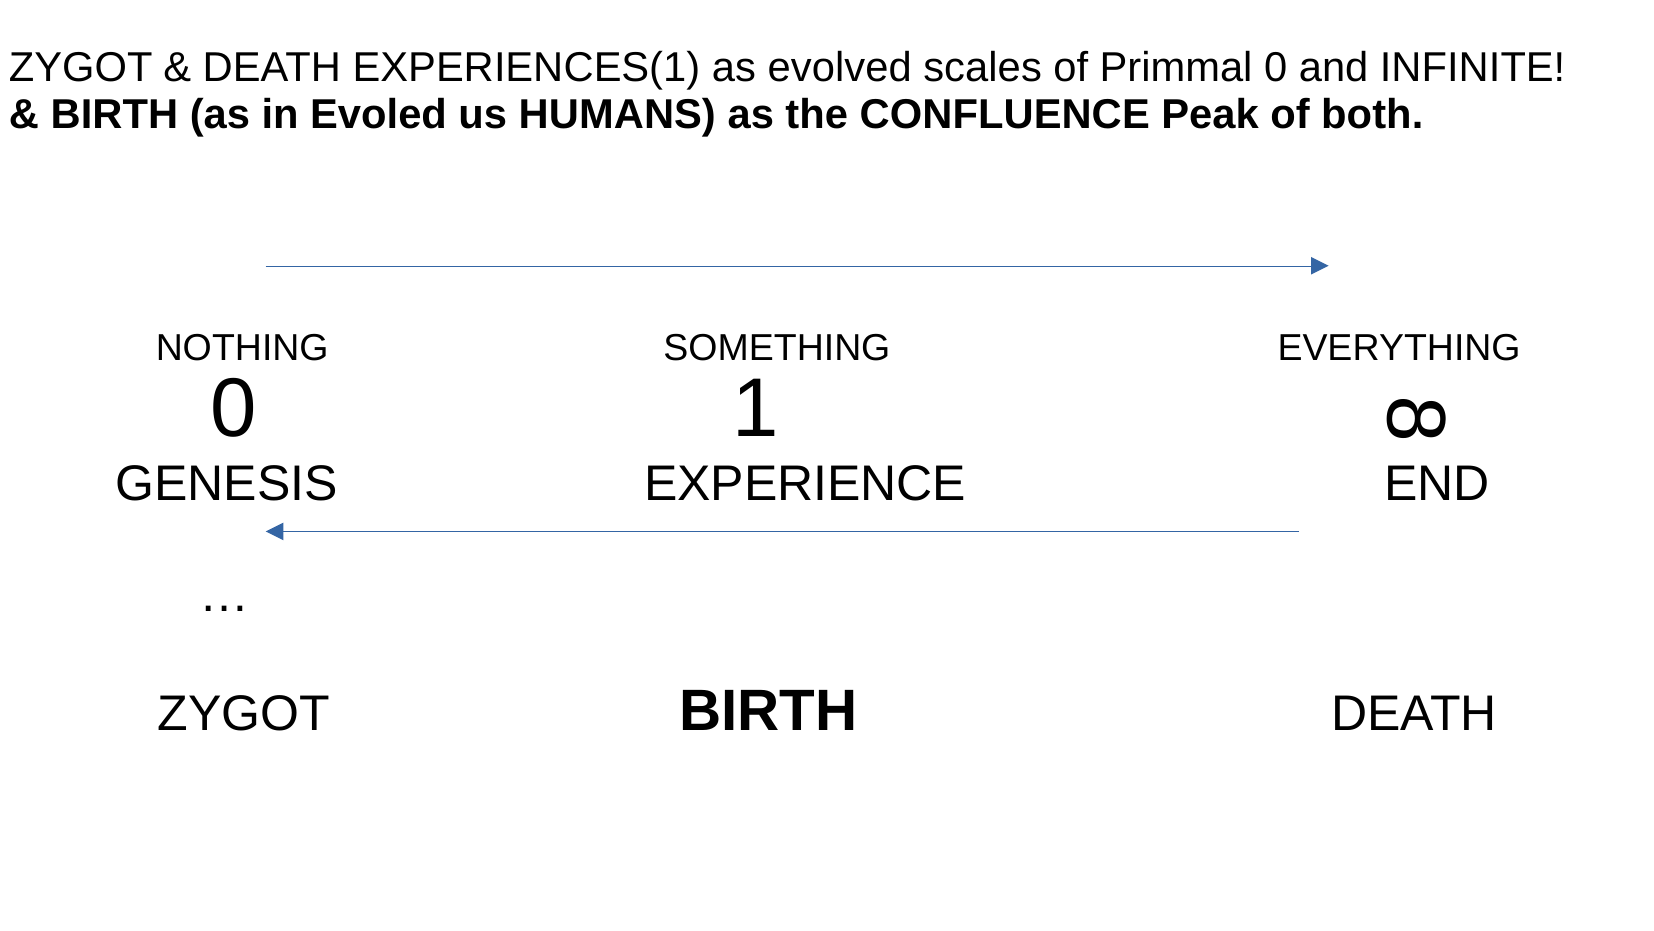

ZYGOT & DEATH EXPERIENCES(1) as evolved scales of Primmal 0 and INFINITE!
& BIRTH (as in Evoled us HUMANS) as the CONFLUENCE Peak of both.
 NOTHING SOMETHING EVERYTHING
8
 0 1
 GENESIS EXPERIENCE END
 …
 ZYGOT BIRTH DEATH